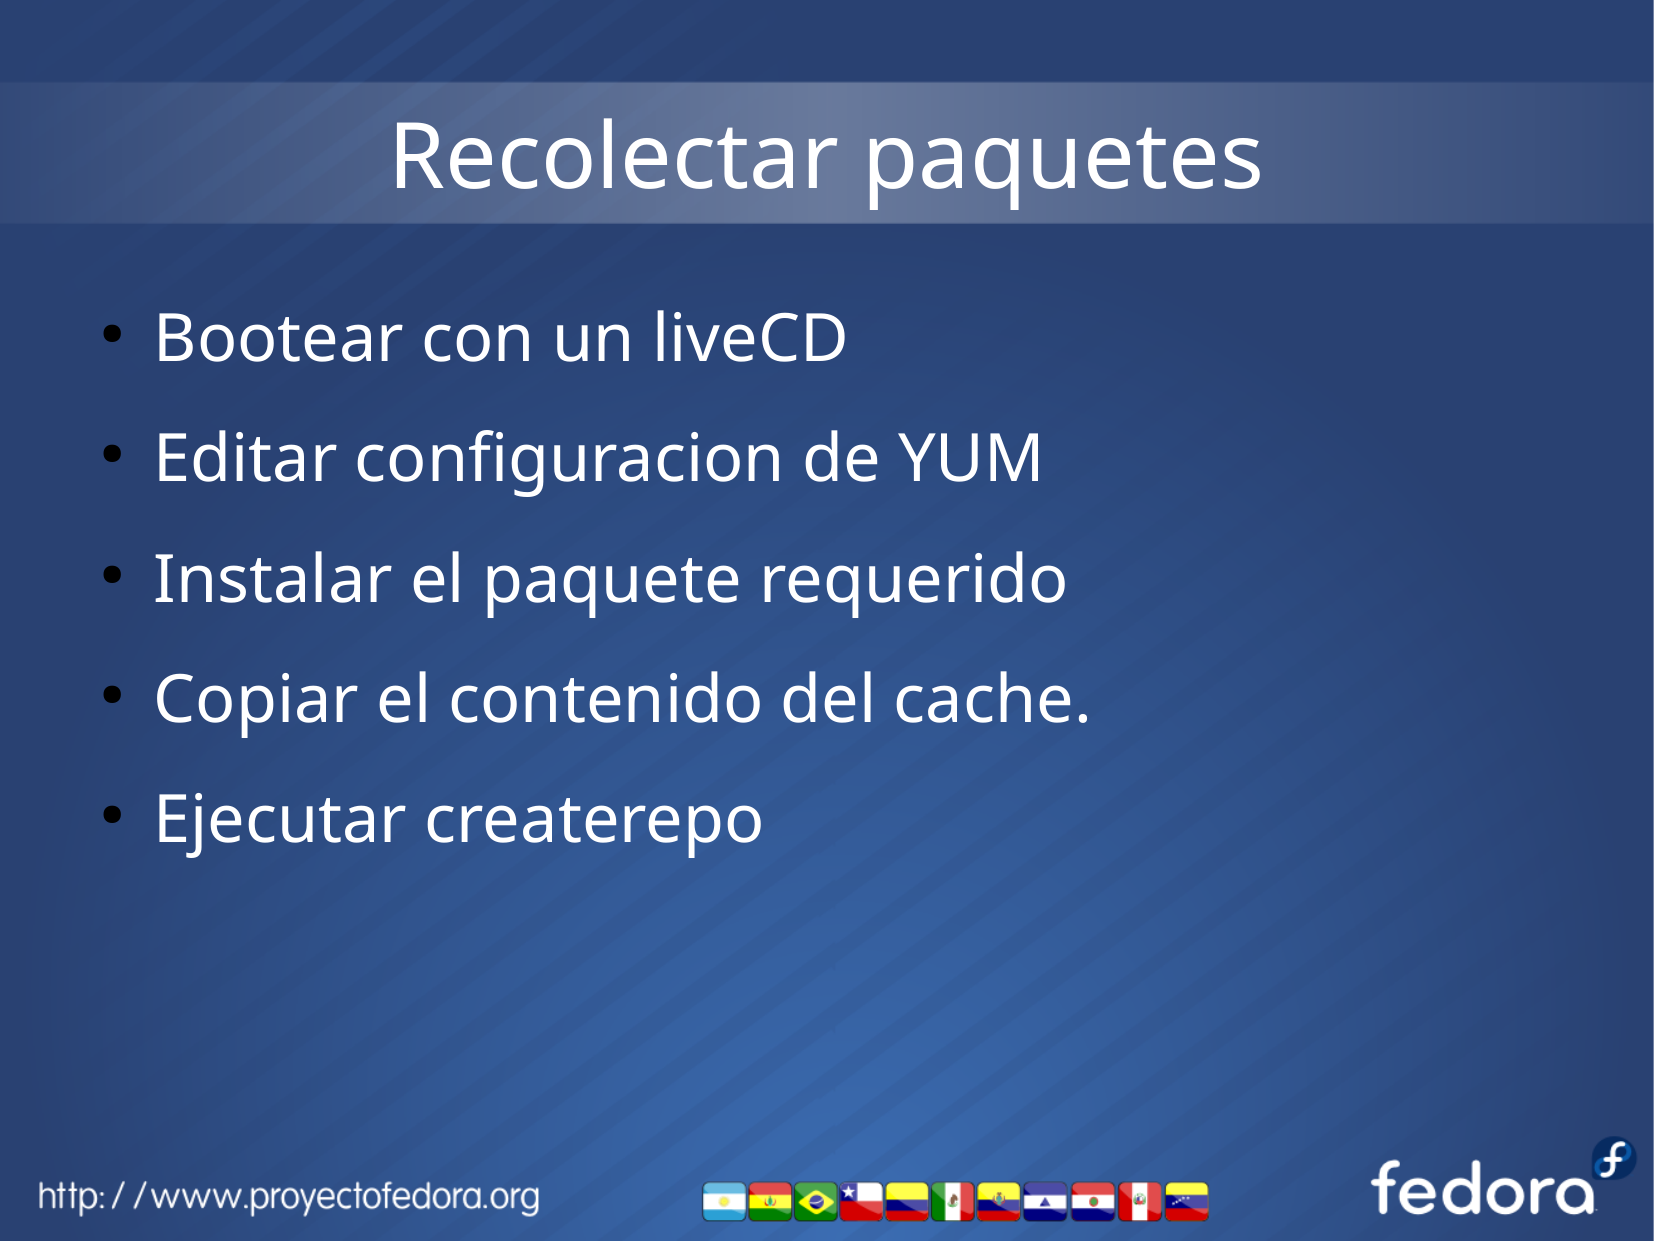

# Recolectar paquetes
Bootear con un liveCD
Editar configuracion de YUM
Instalar el paquete requerido
Copiar el contenido del cache.
Ejecutar createrepo